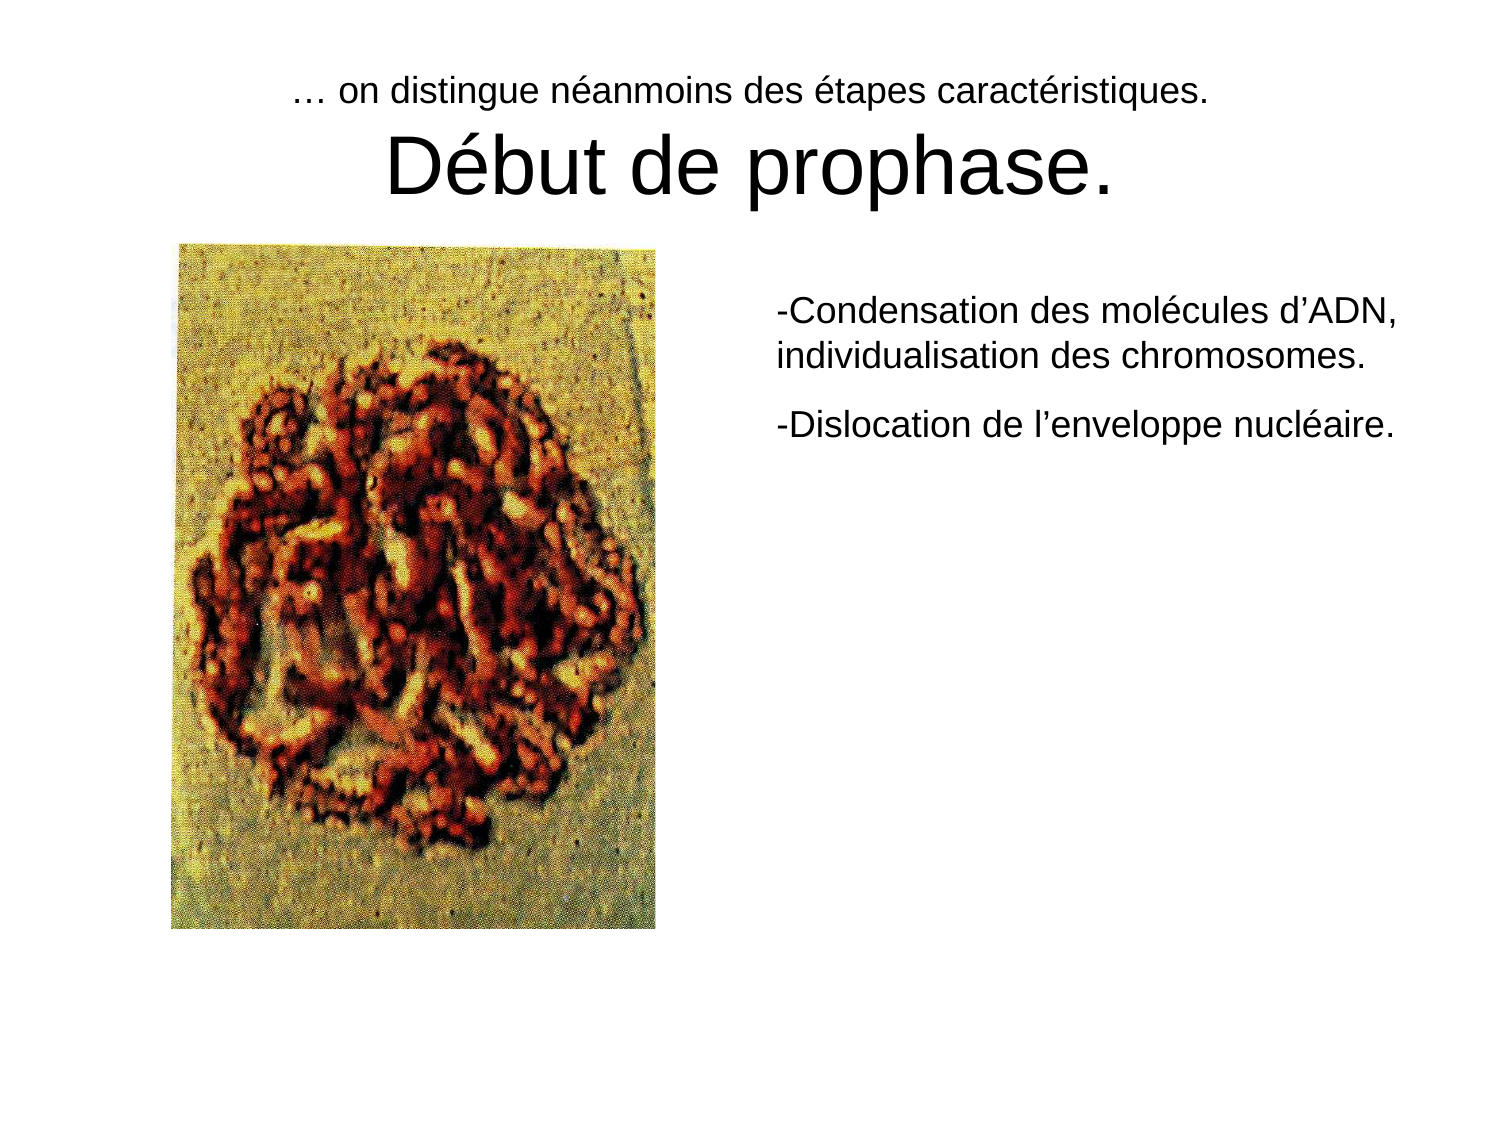

# … on distingue néanmoins des étapes caractéristiques. Début de prophase.
-Condensation des molécules d’ADN, individualisation des chromosomes.
-Dislocation de l’enveloppe nucléaire.